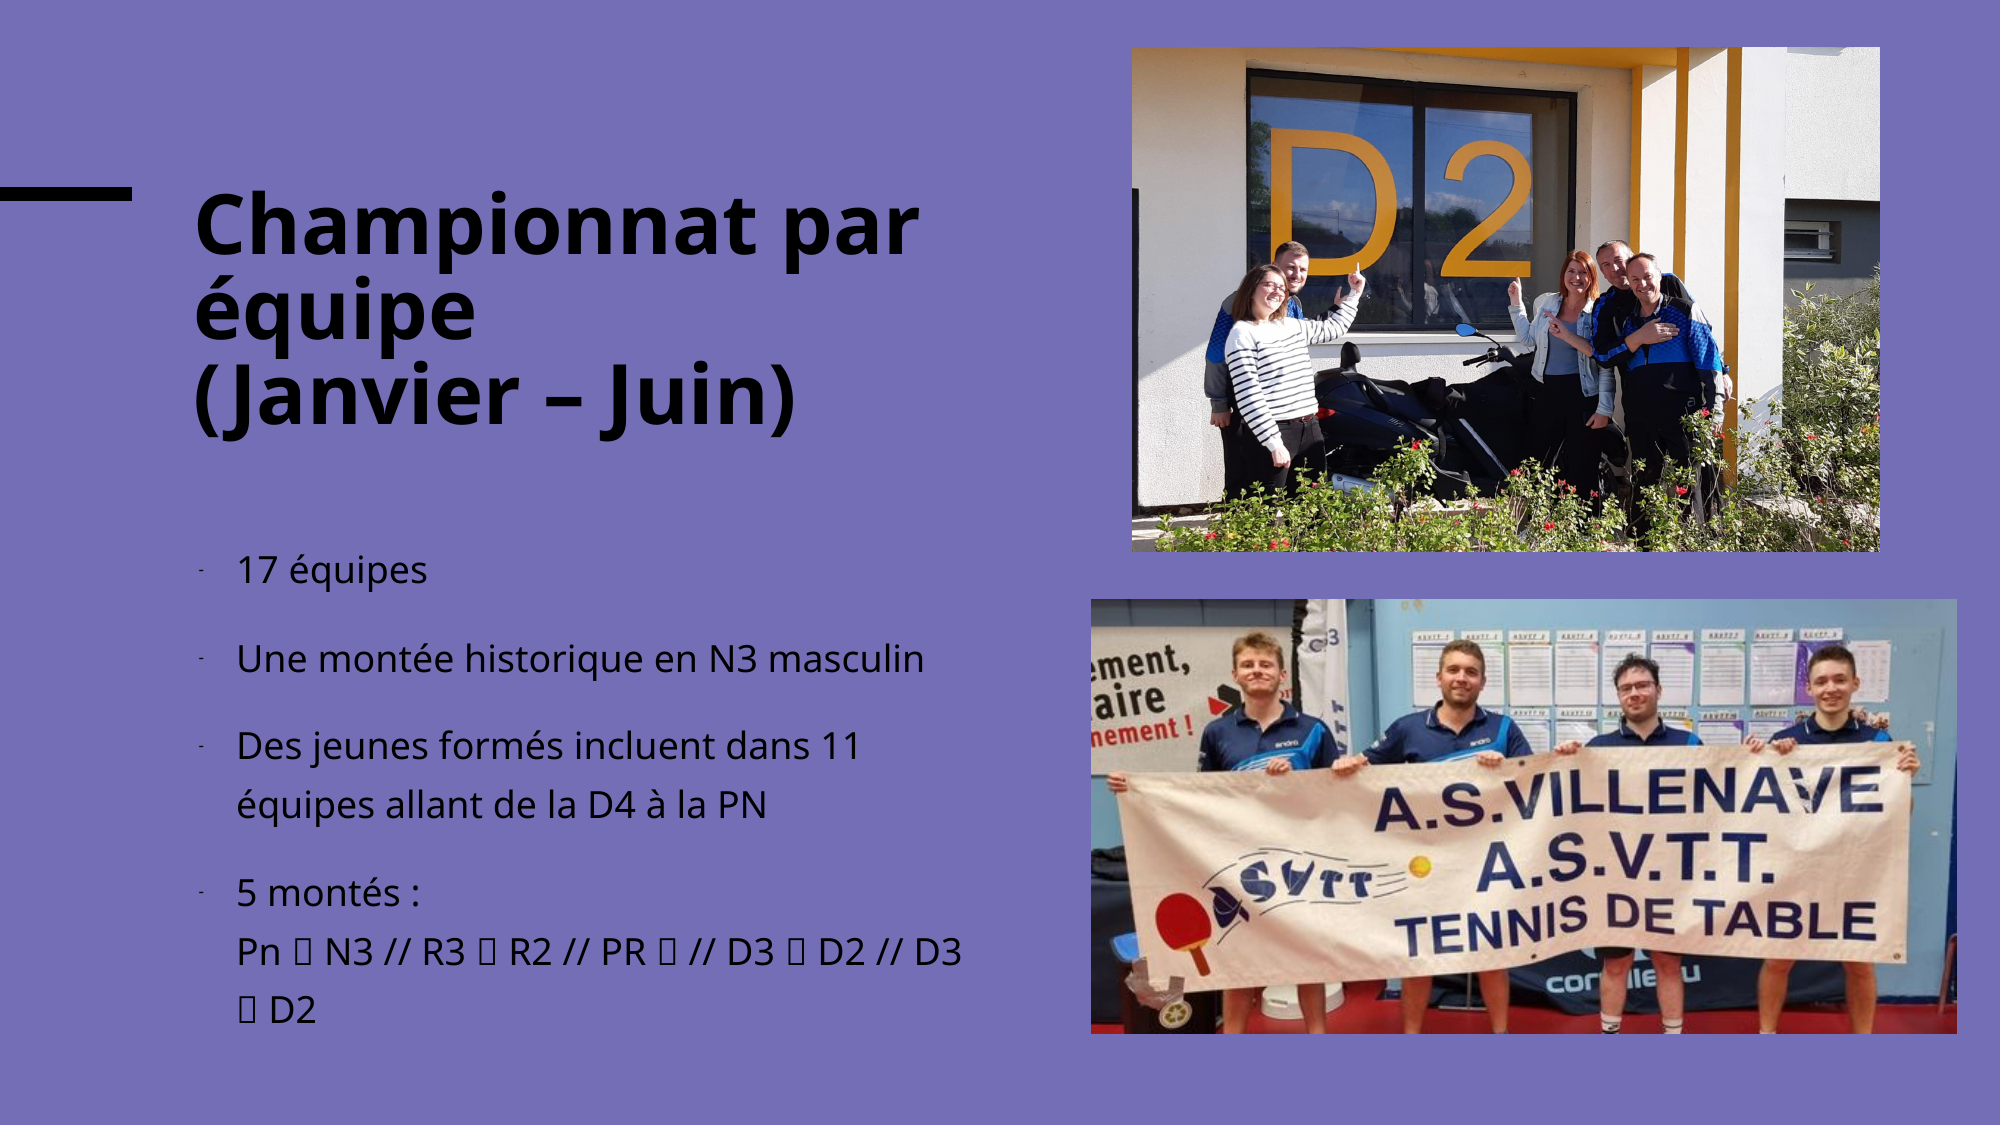

# Championnat par équipe (Janvier – Juin)
17 équipes
Une montée historique en N3 masculin
Des jeunes formés incluent dans 11 équipes allant de la D4 à la PN
5 montés :
Pn  N3 // R3  R2 // PR  // D3  D2 // D3  D2